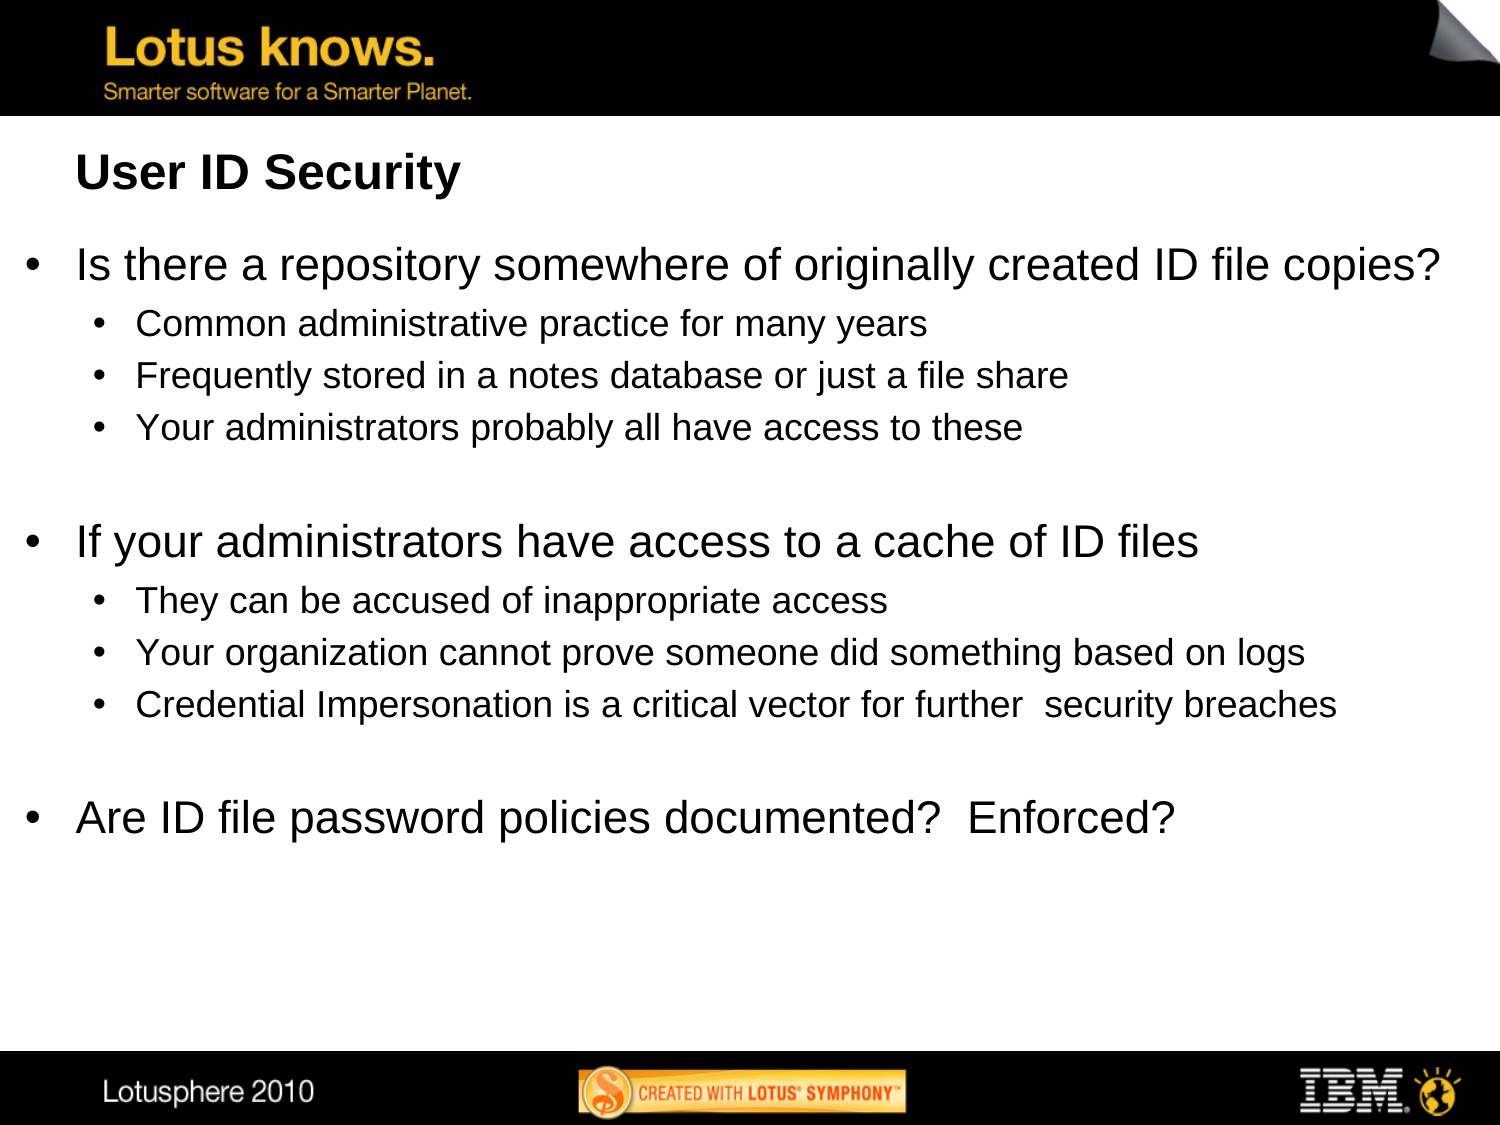

# User ID Security
Is there a repository somewhere of originally created ID file copies?
Common administrative practice for many years
Frequently stored in a notes database or just a file share
Your administrators probably all have access to these
If your administrators have access to a cache of ID files
They can be accused of inappropriate access
Your organization cannot prove someone did something based on logs
Credential Impersonation is a critical vector for further security breaches
Are ID file password policies documented? Enforced?